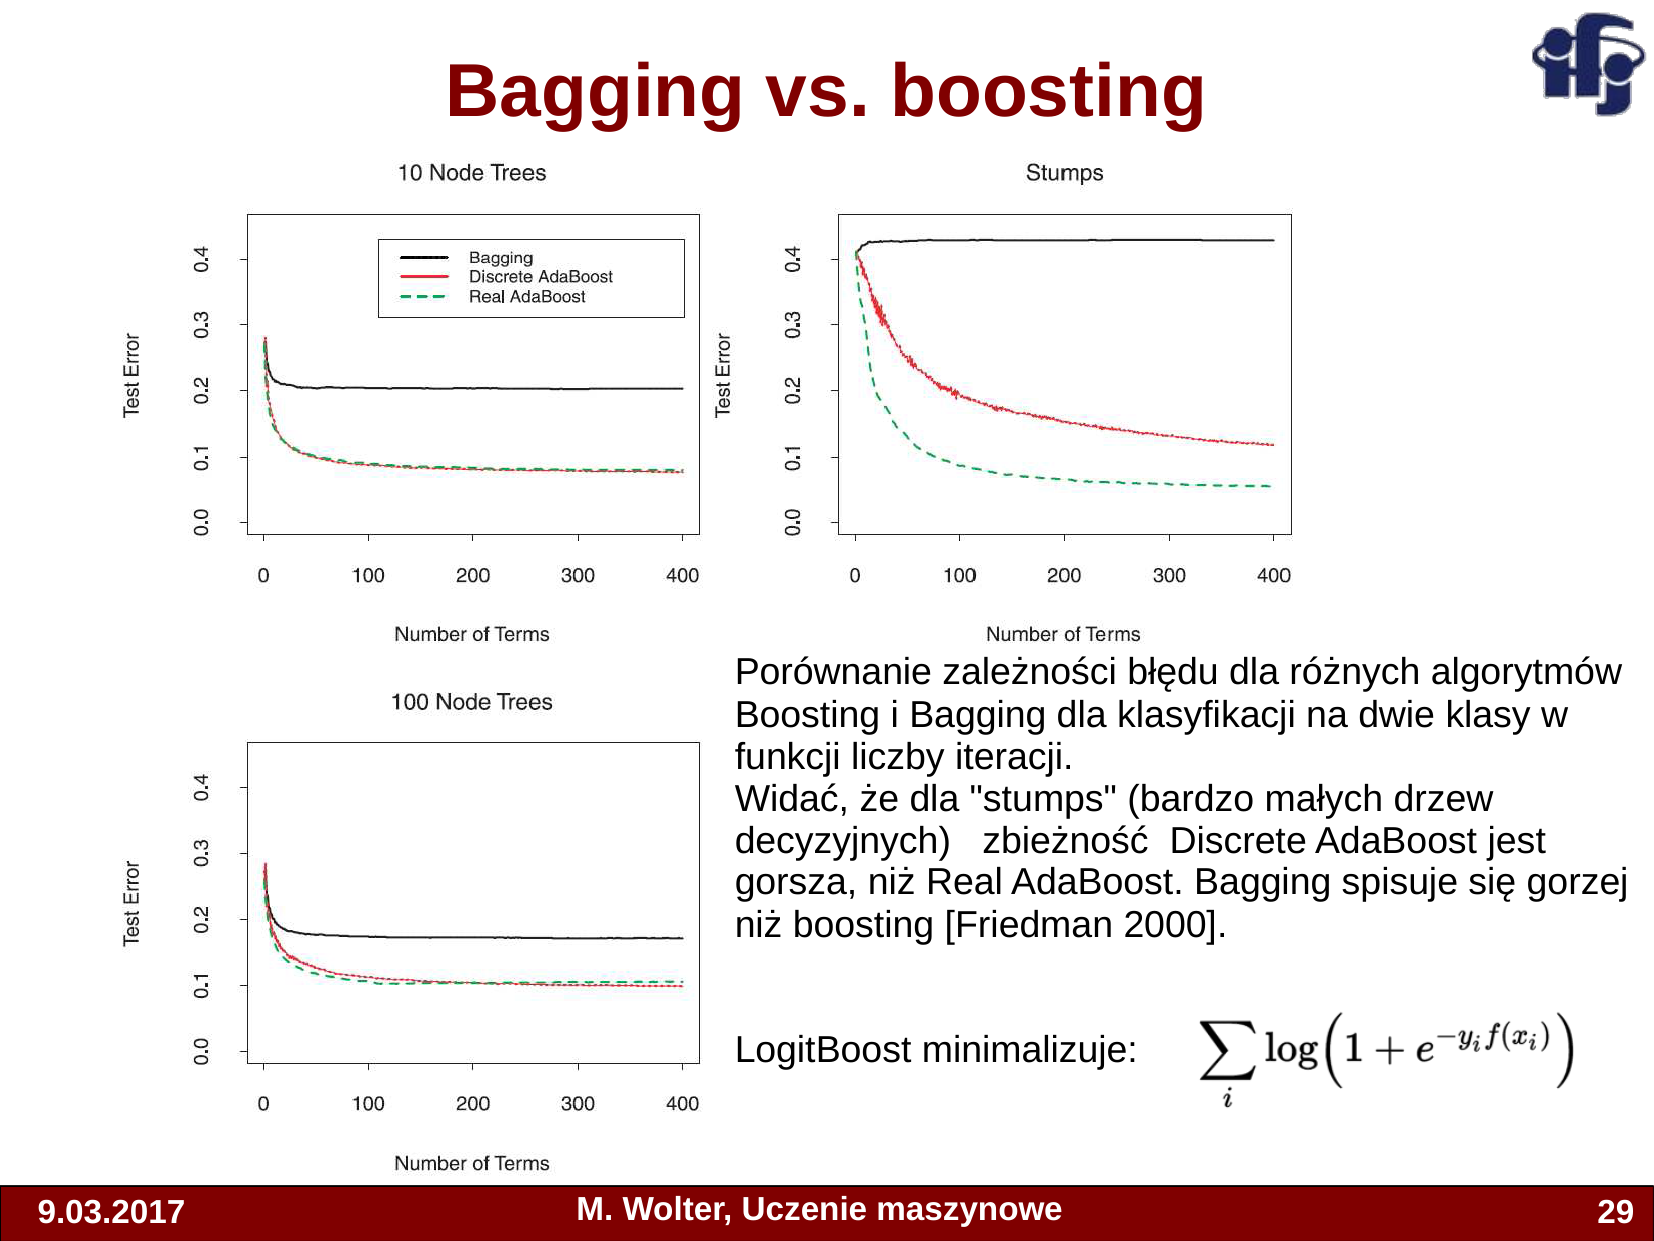

# Bagging vs. boosting
Porównanie zależności błędu dla różnych algorytmów Boosting i Bagging dla klasyfikacji na dwie klasy w funkcji liczby iteracji.
Widać, że dla "stumps" (bardzo małych drzew decyzyjnych) zbieżność Discrete AdaBoost jest gorsza, niż Real AdaBoost. Bagging spisuje się gorzej niż boosting [Friedman 2000].
LogitBoost minimalizuje:
9.03.2017
Machine Learning, M. Wolter